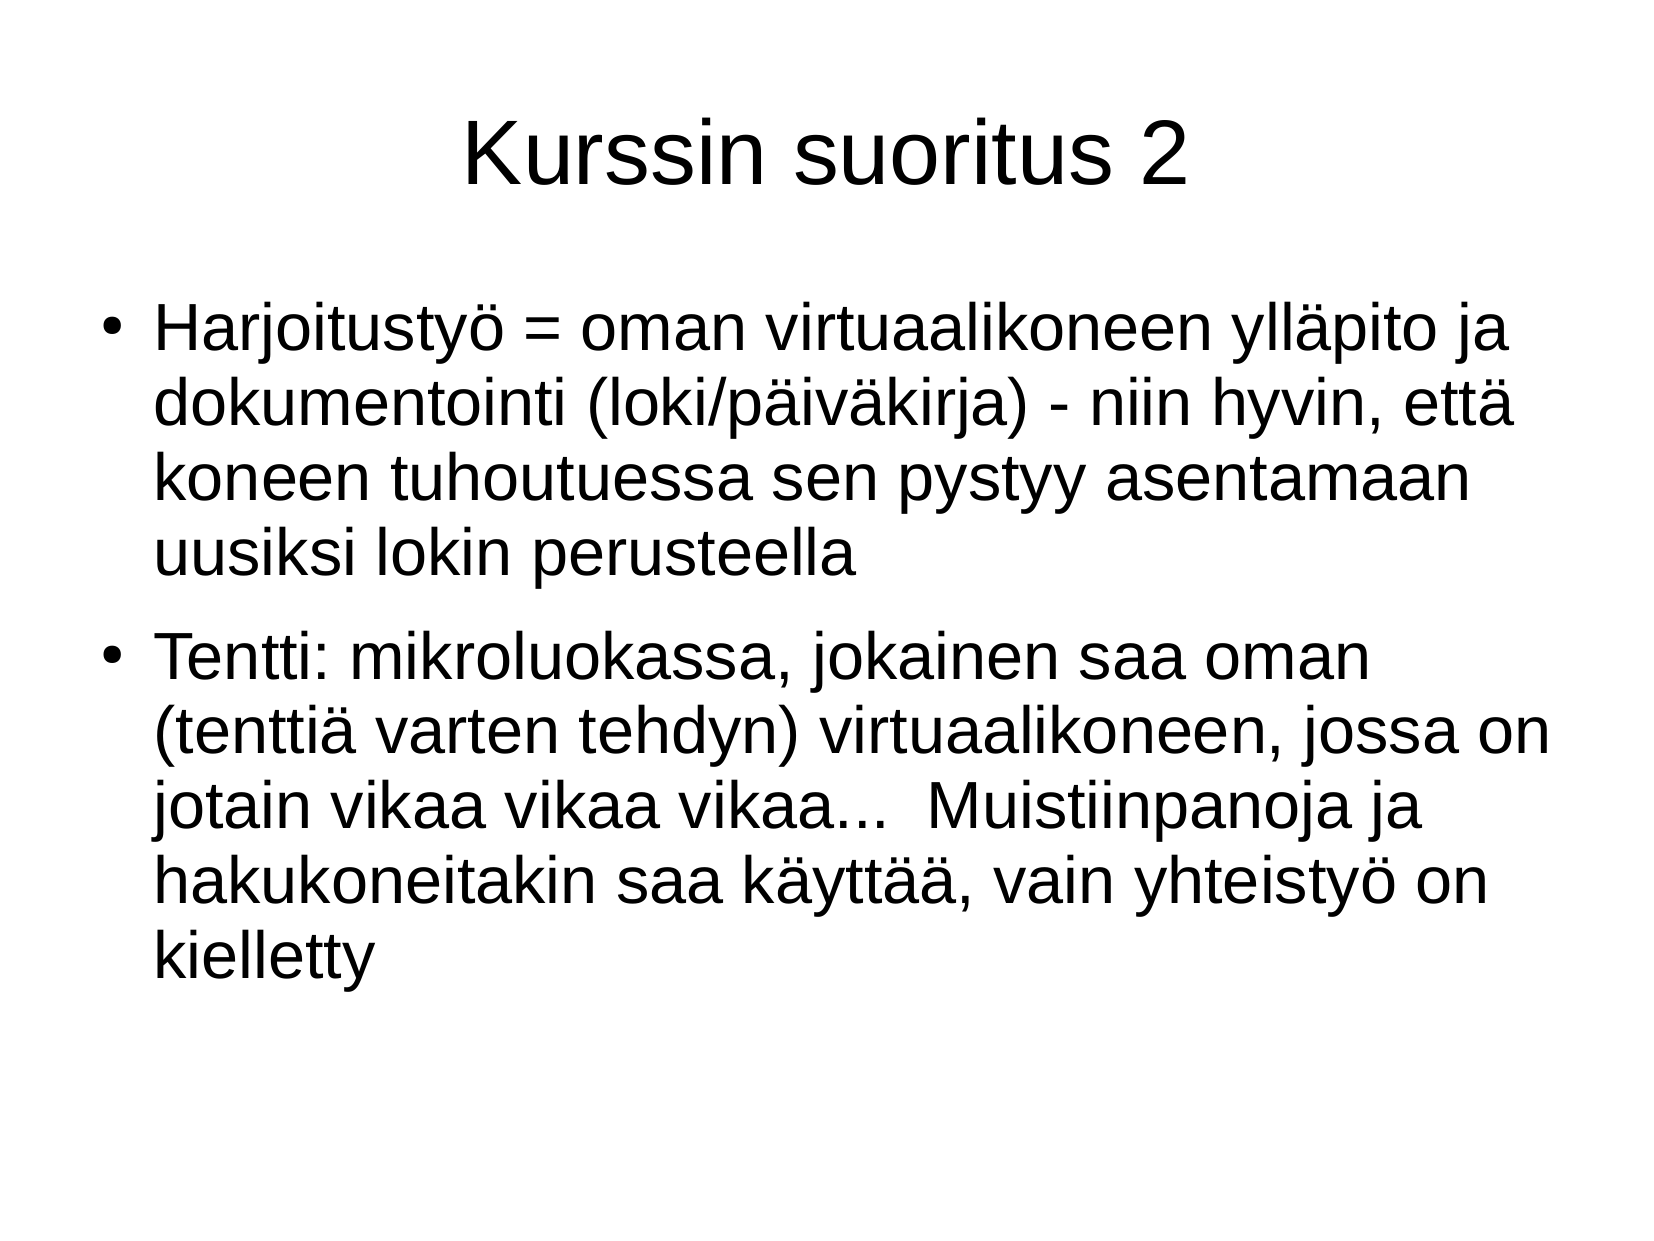

# Kurssin suoritus 2
Harjoitustyö = oman virtuaalikoneen ylläpito ja dokumentointi (loki/päiväkirja) - niin hyvin, että koneen tuhoutuessa sen pystyy asentamaan uusiksi lokin perusteella
Tentti: mikroluokassa, jokainen saa oman (tenttiä varten tehdyn) virtuaalikoneen, jossa on jotain vikaa vikaa vikaa... Muistiinpanoja ja hakukoneitakin saa käyttää, vain yhteistyö on kielletty